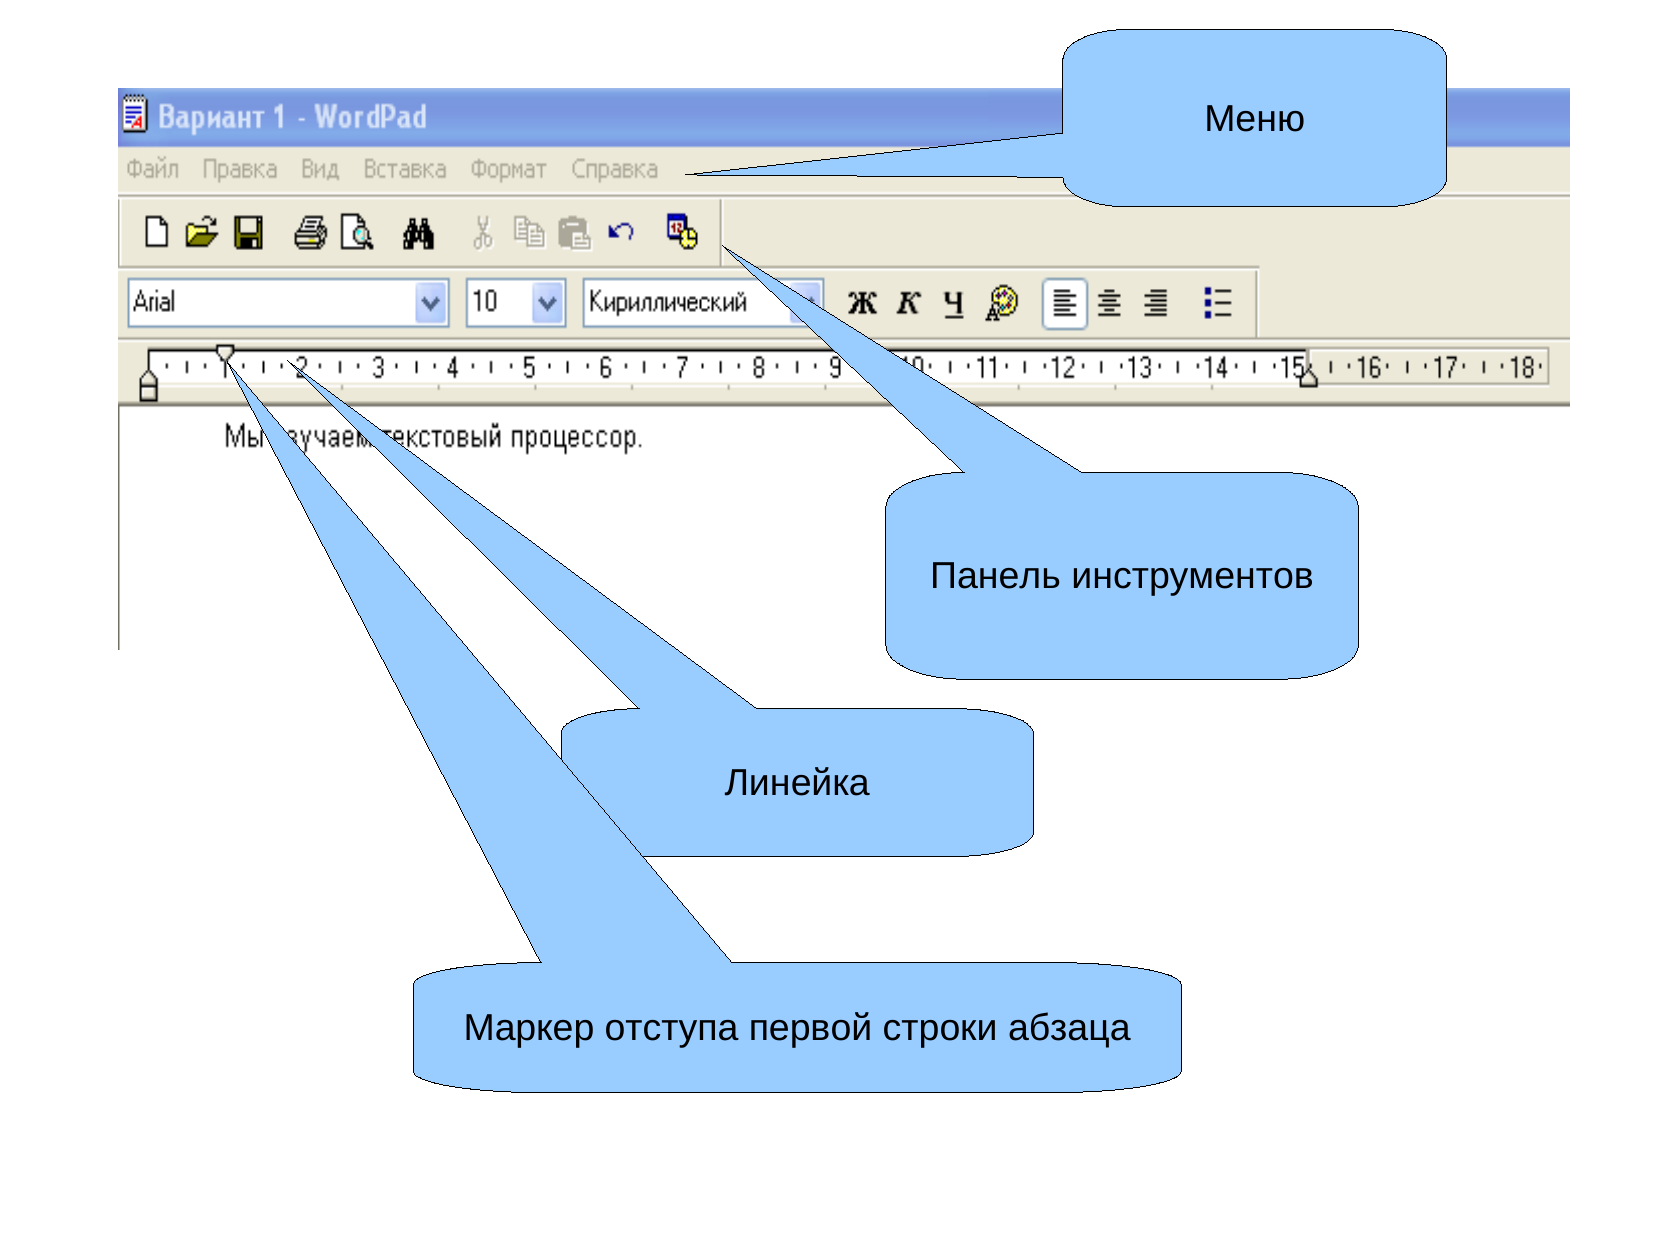

Меню
Панель инструментов
Линейка
Маркер отступа первой строки абзаца